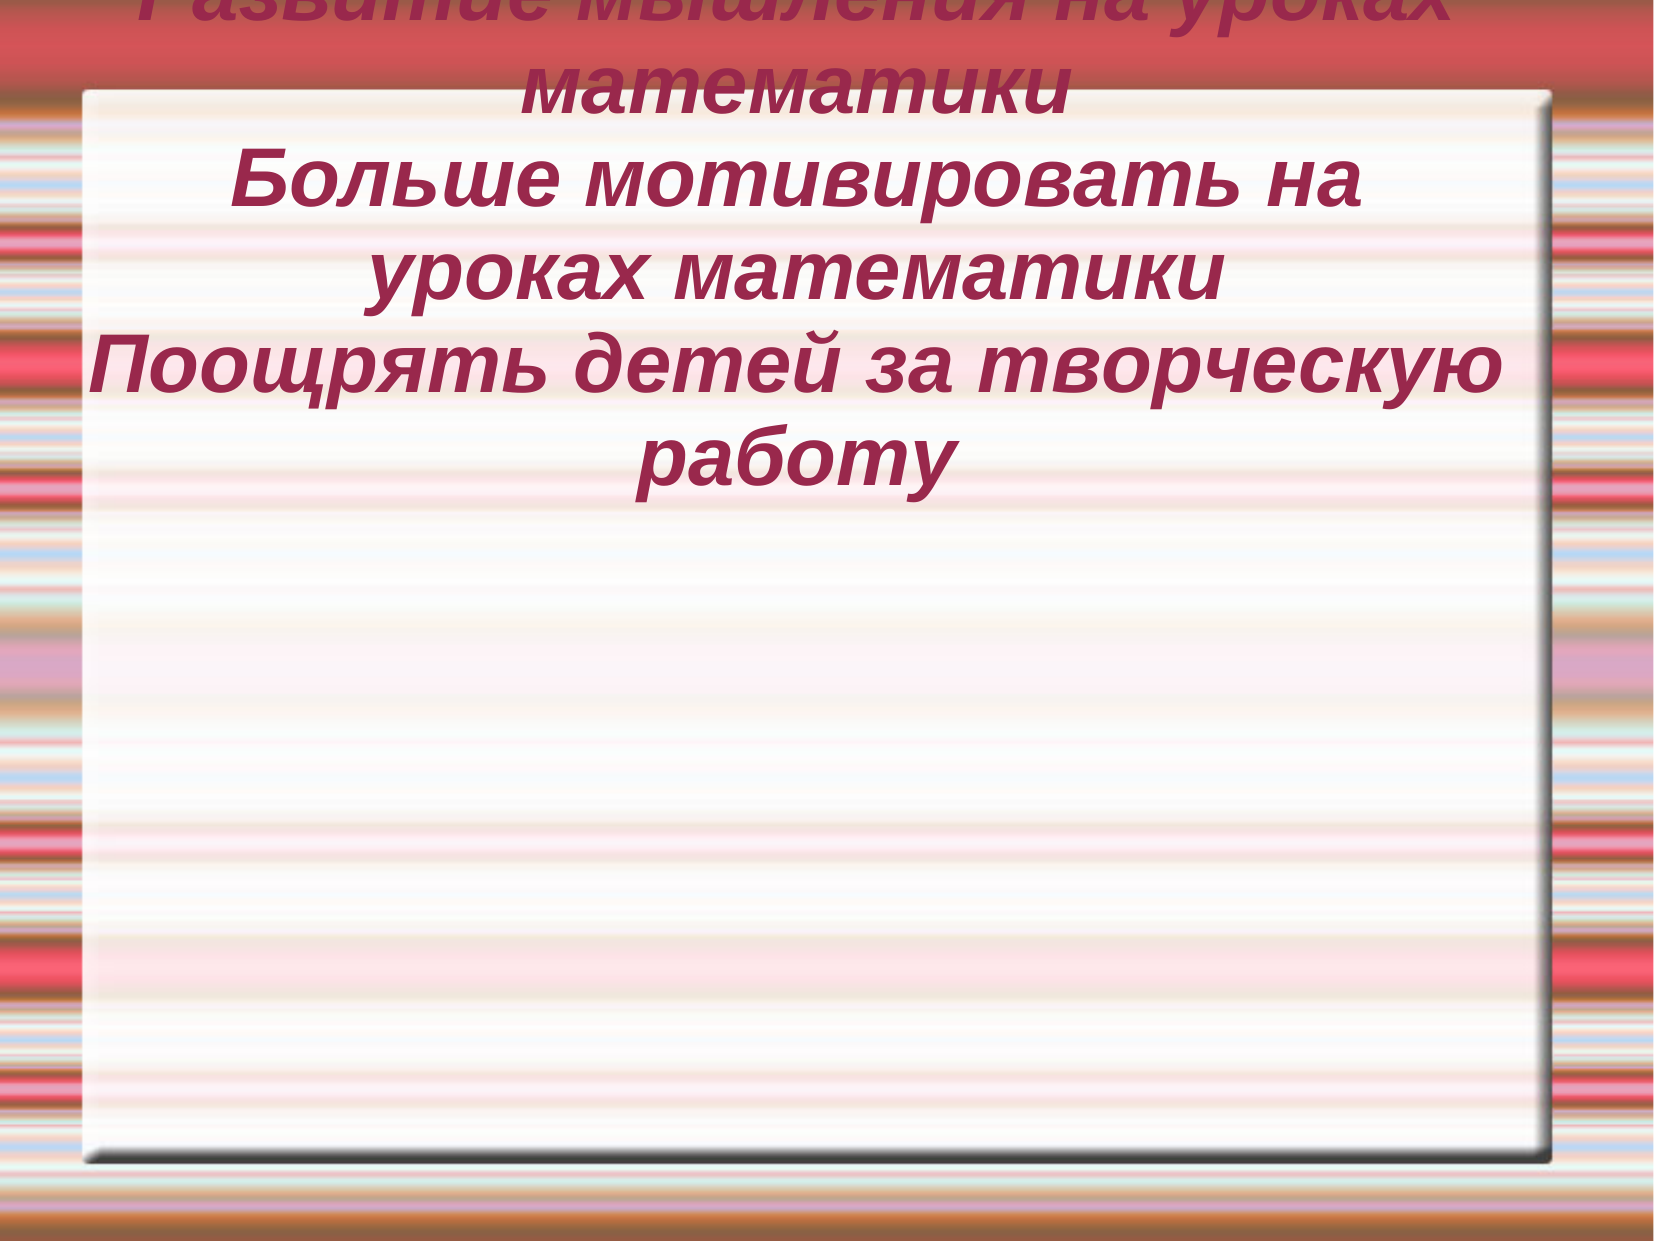

# Цели Развитие мышления на уроках математики Больше мотивировать на уроках математики Поощрять детей за творческую работу